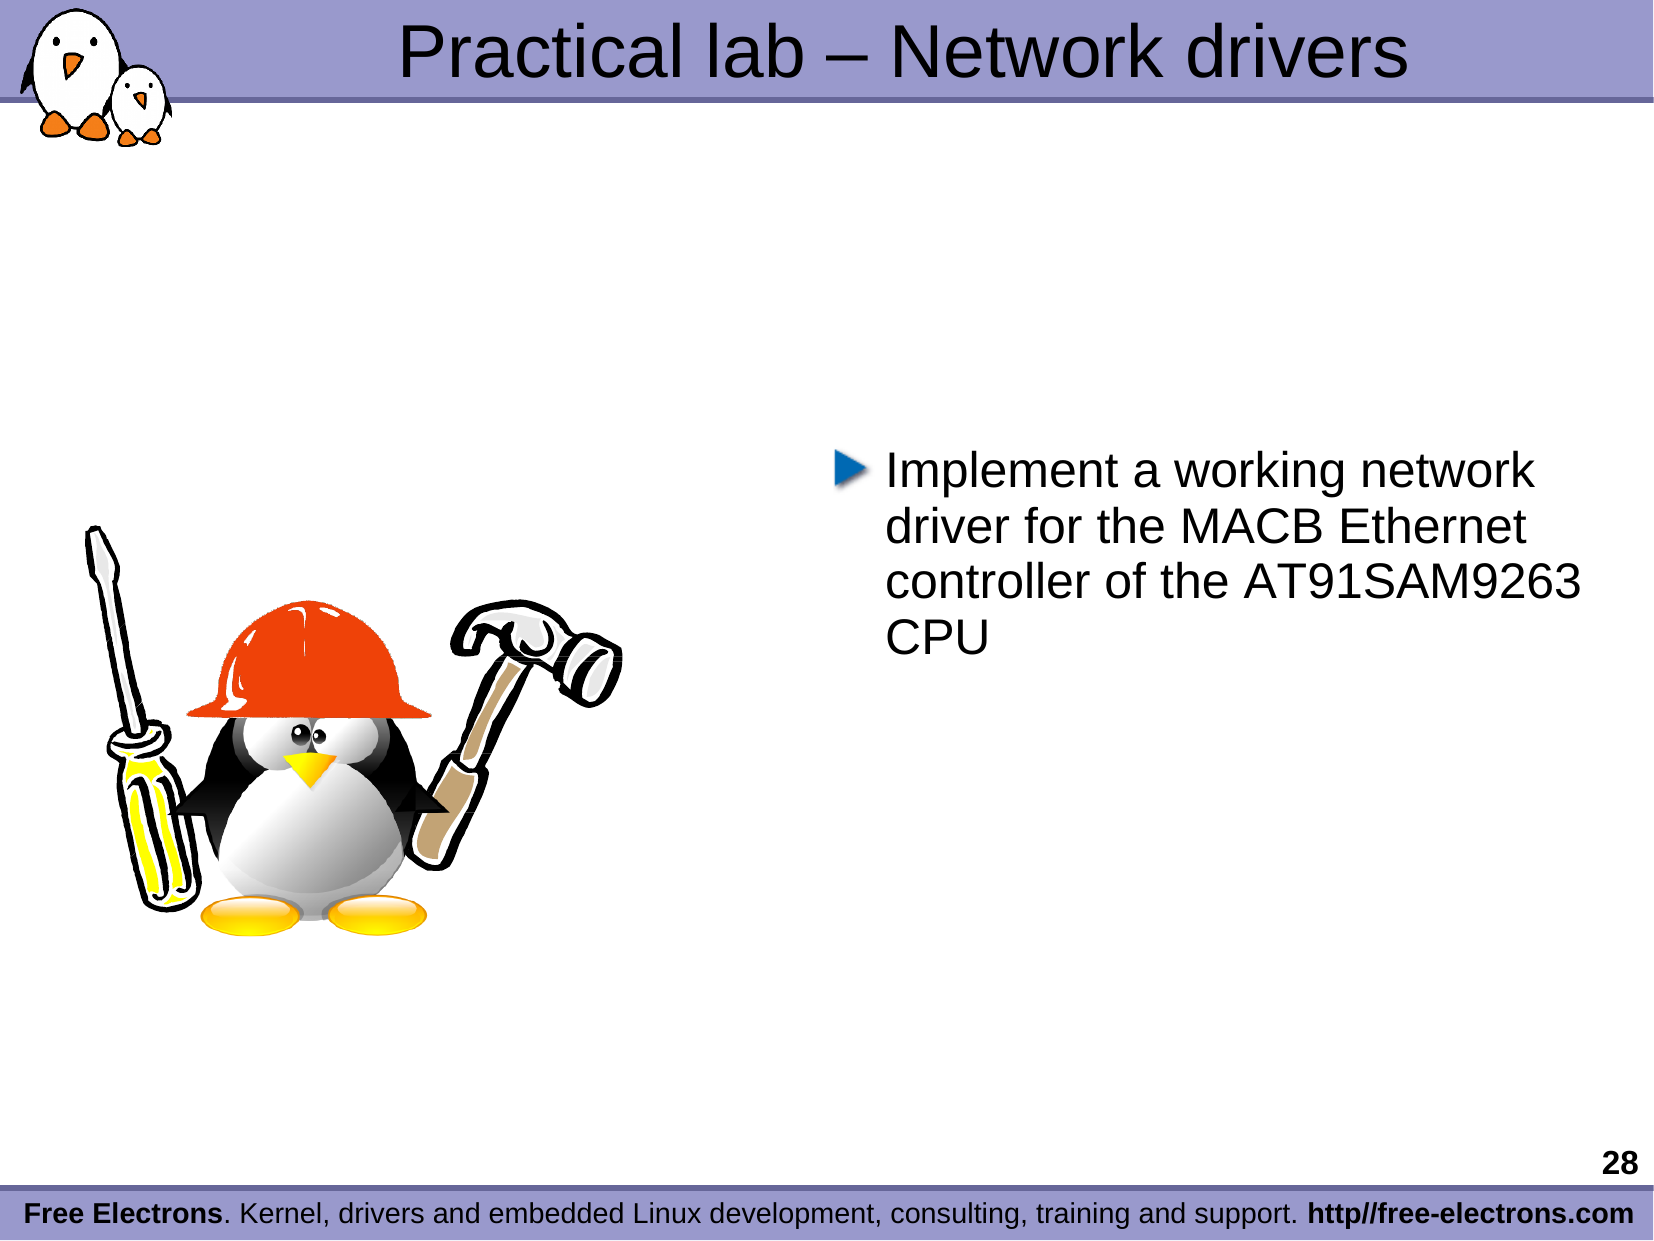

# Practical lab – Network drivers
Implement a working network driver for the MACB Ethernet controller of the AT91SAM9263 CPU